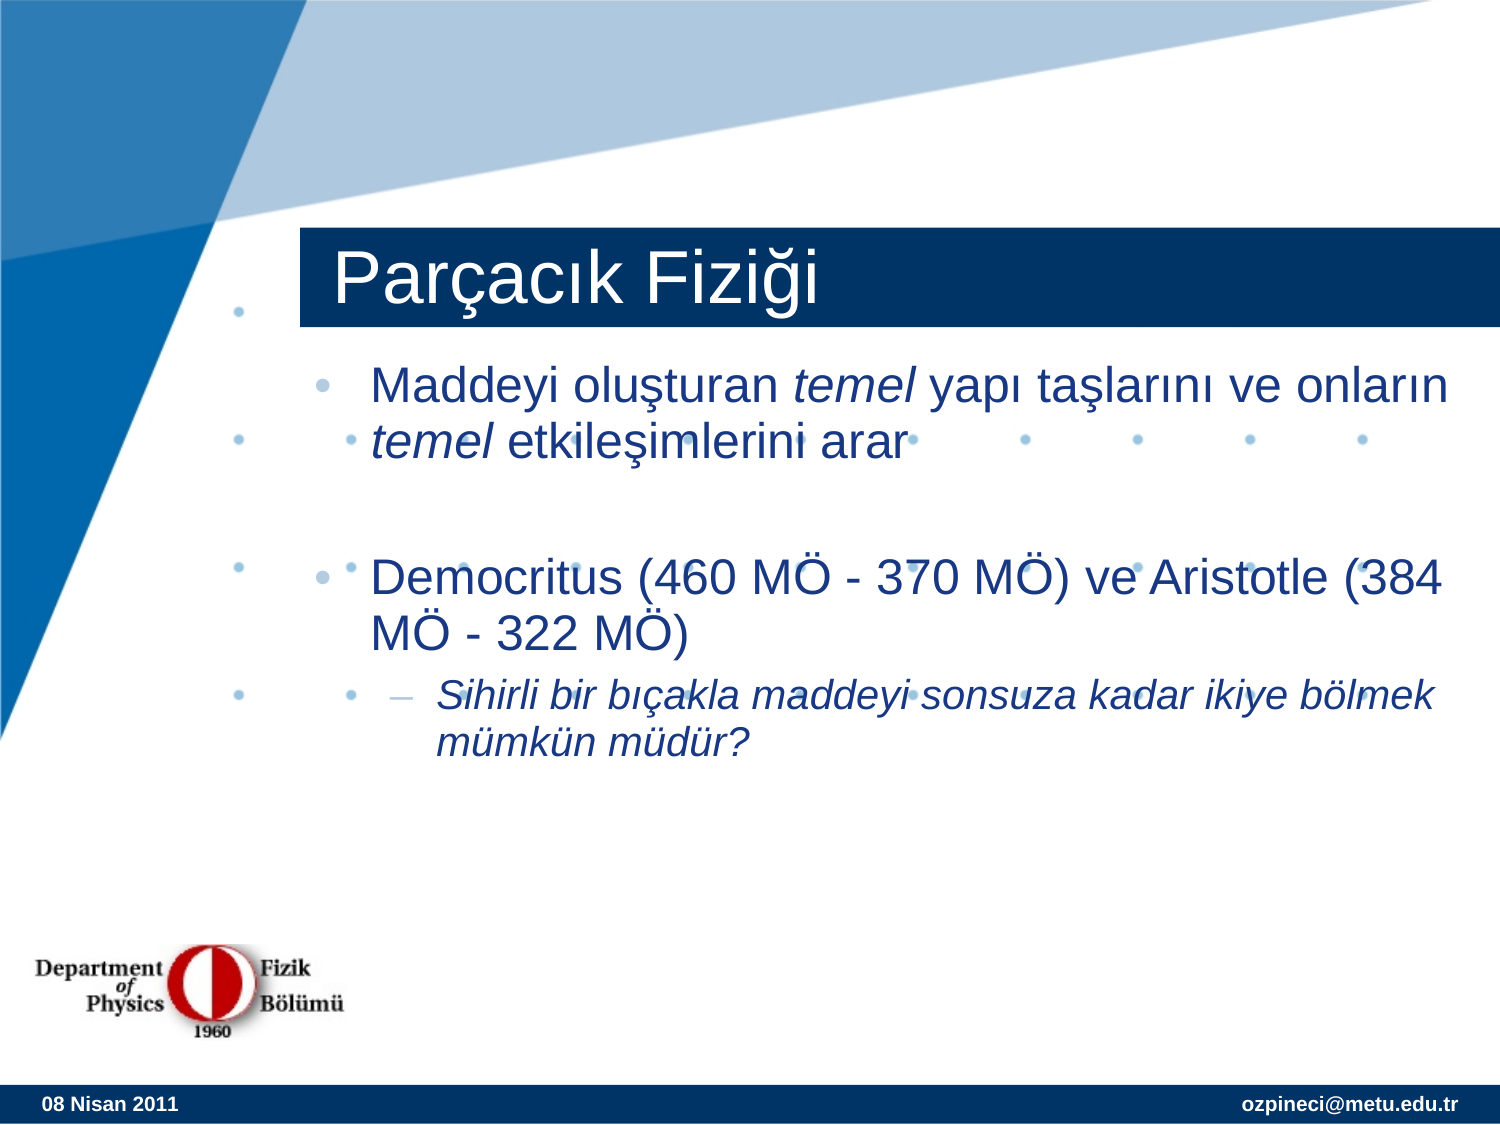

# Parçacık Fiziği
Maddeyi oluşturan temel yapı taşlarını ve onların temel etkileşimlerini arar
Democritus (460 MÖ - 370 MÖ) ve Aristotle (384 MÖ - 322 MÖ)
Sihirli bir bıçakla maddeyi sonsuza kadar ikiye bölmek mümkün müdür?